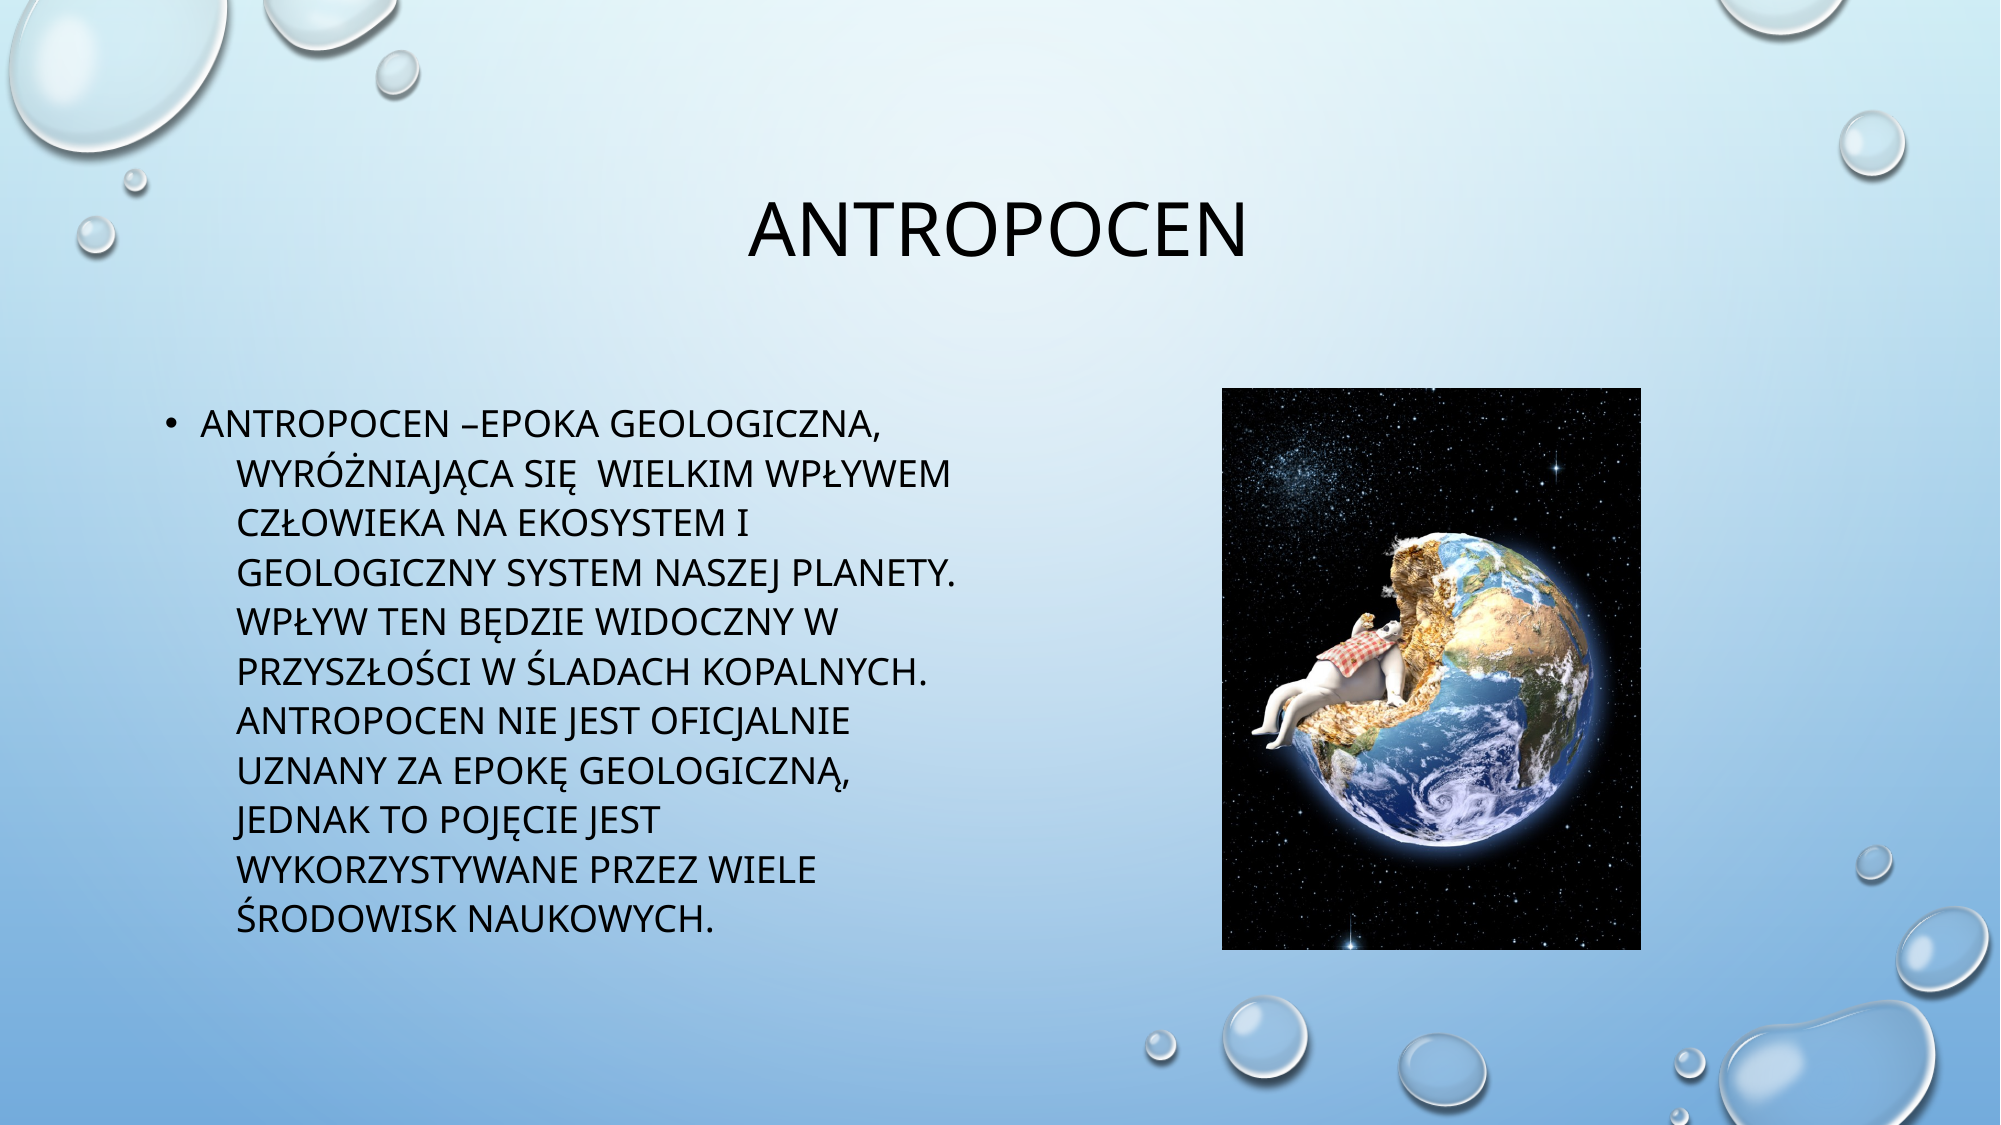

# ANTROPOCEN
Antropocen –epoka geologiczna, wyróżniająca się wielkim wpływem człowieka na ekosystem i geologiczny system naszej planety. Wpływ ten będzie widoczny w przyszłości w śladach kopalnych. Antropocen nie jest oficjalnie uznany za epokę geologiczną, jednak TO POJĘCIE JEST wykorzystywane przez wiele środowisk naukowych.